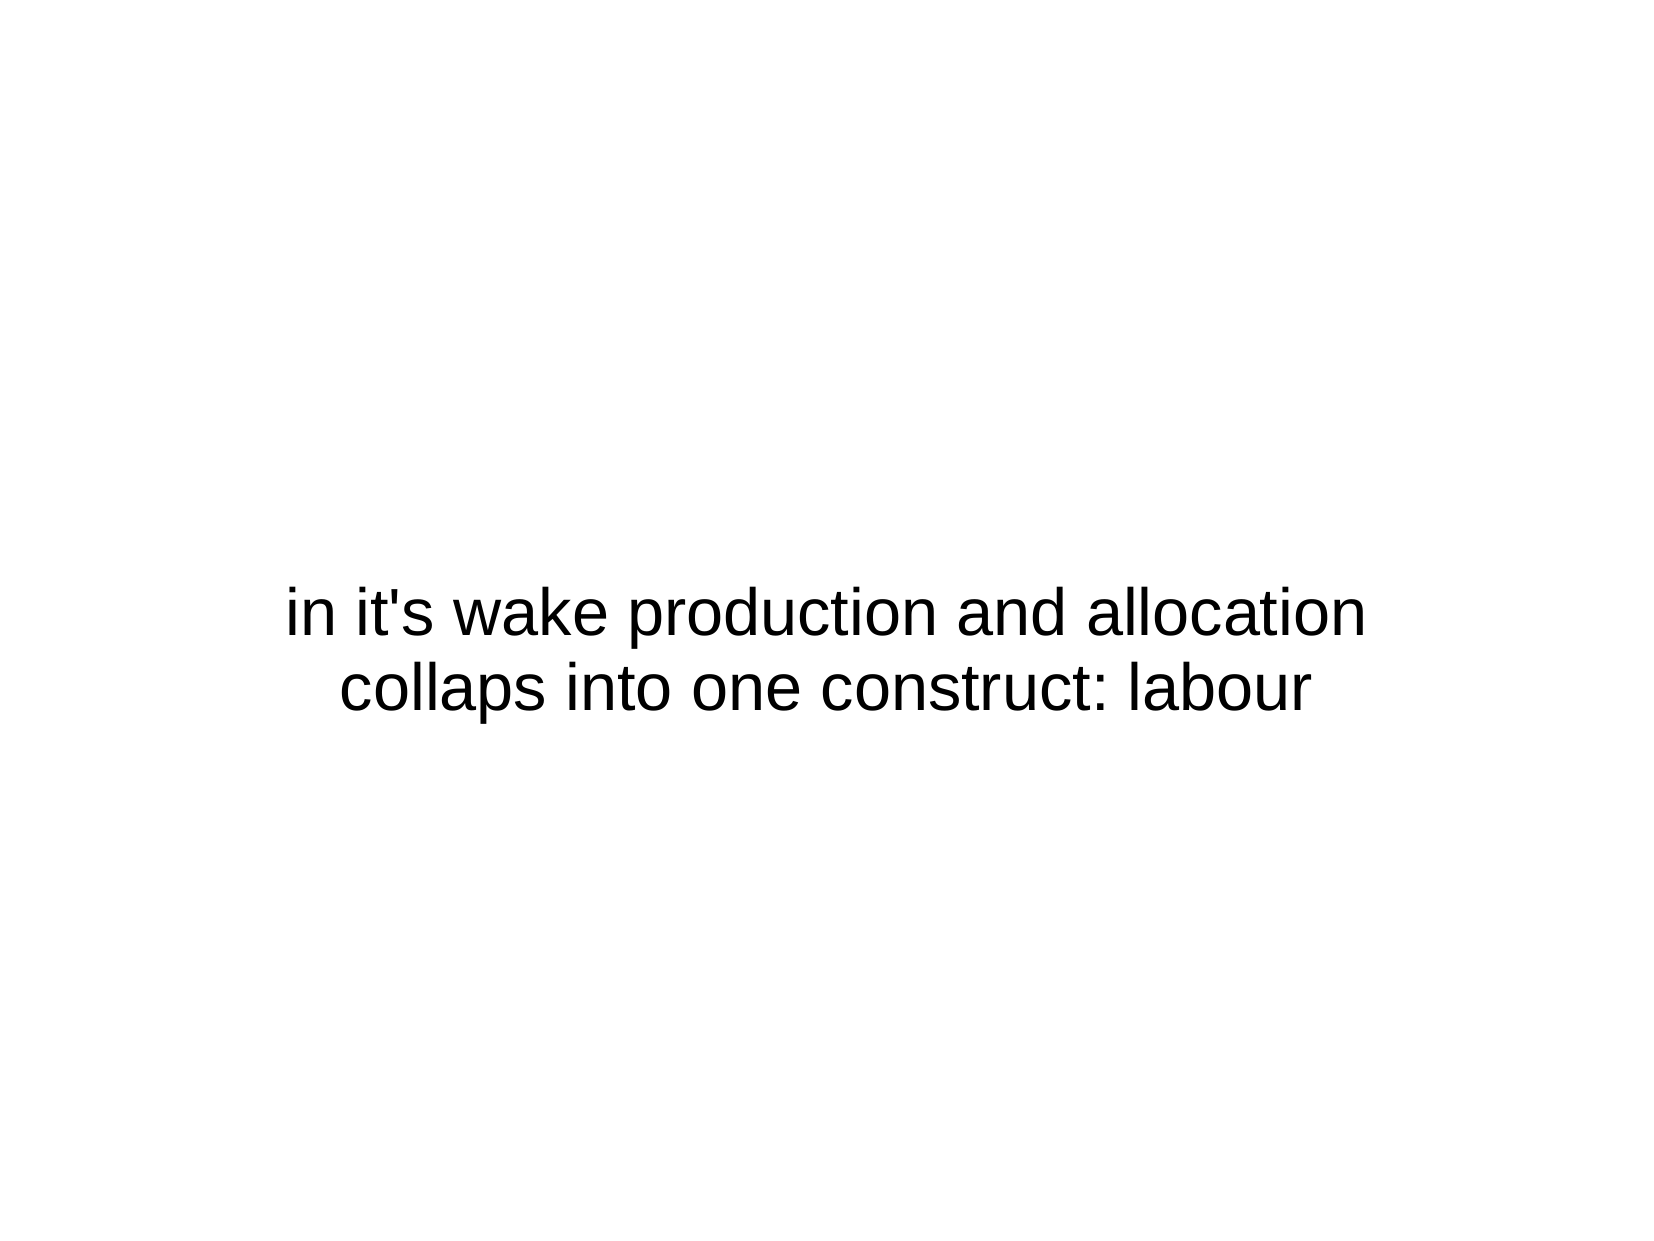

#
in it's wake production and allocation
collaps into one construct: labour